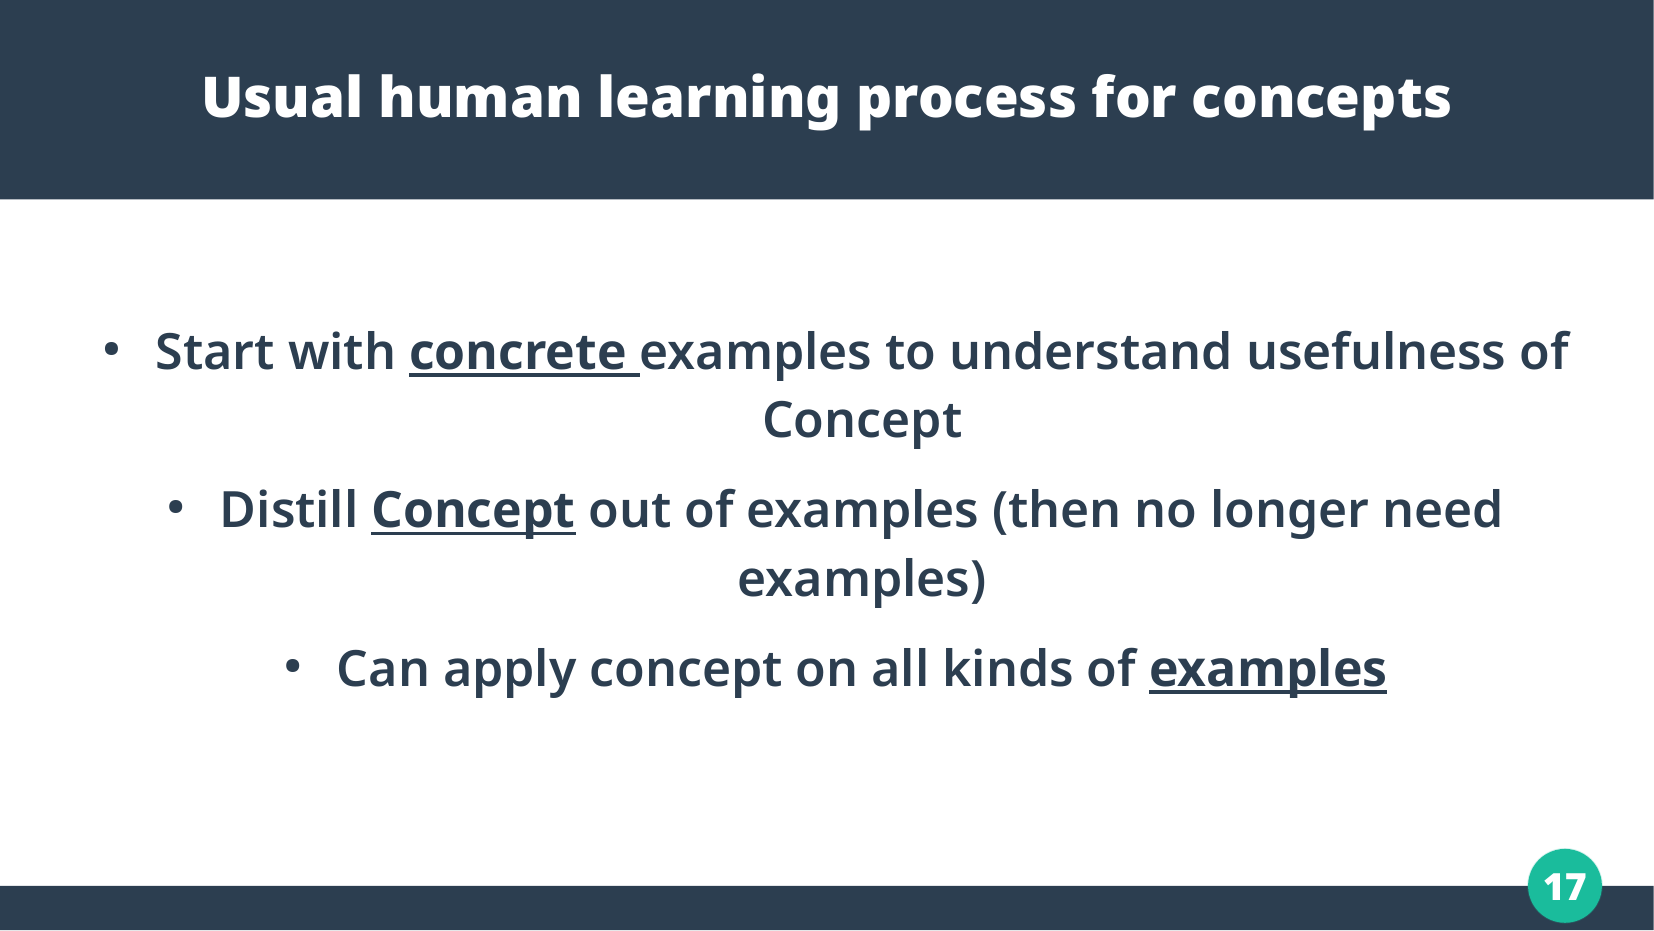

# Usual human learning process for concepts
Start with concrete examples to understand usefulness of Concept
Distill Concept out of examples (then no longer need examples)
Can apply concept on all kinds of examples